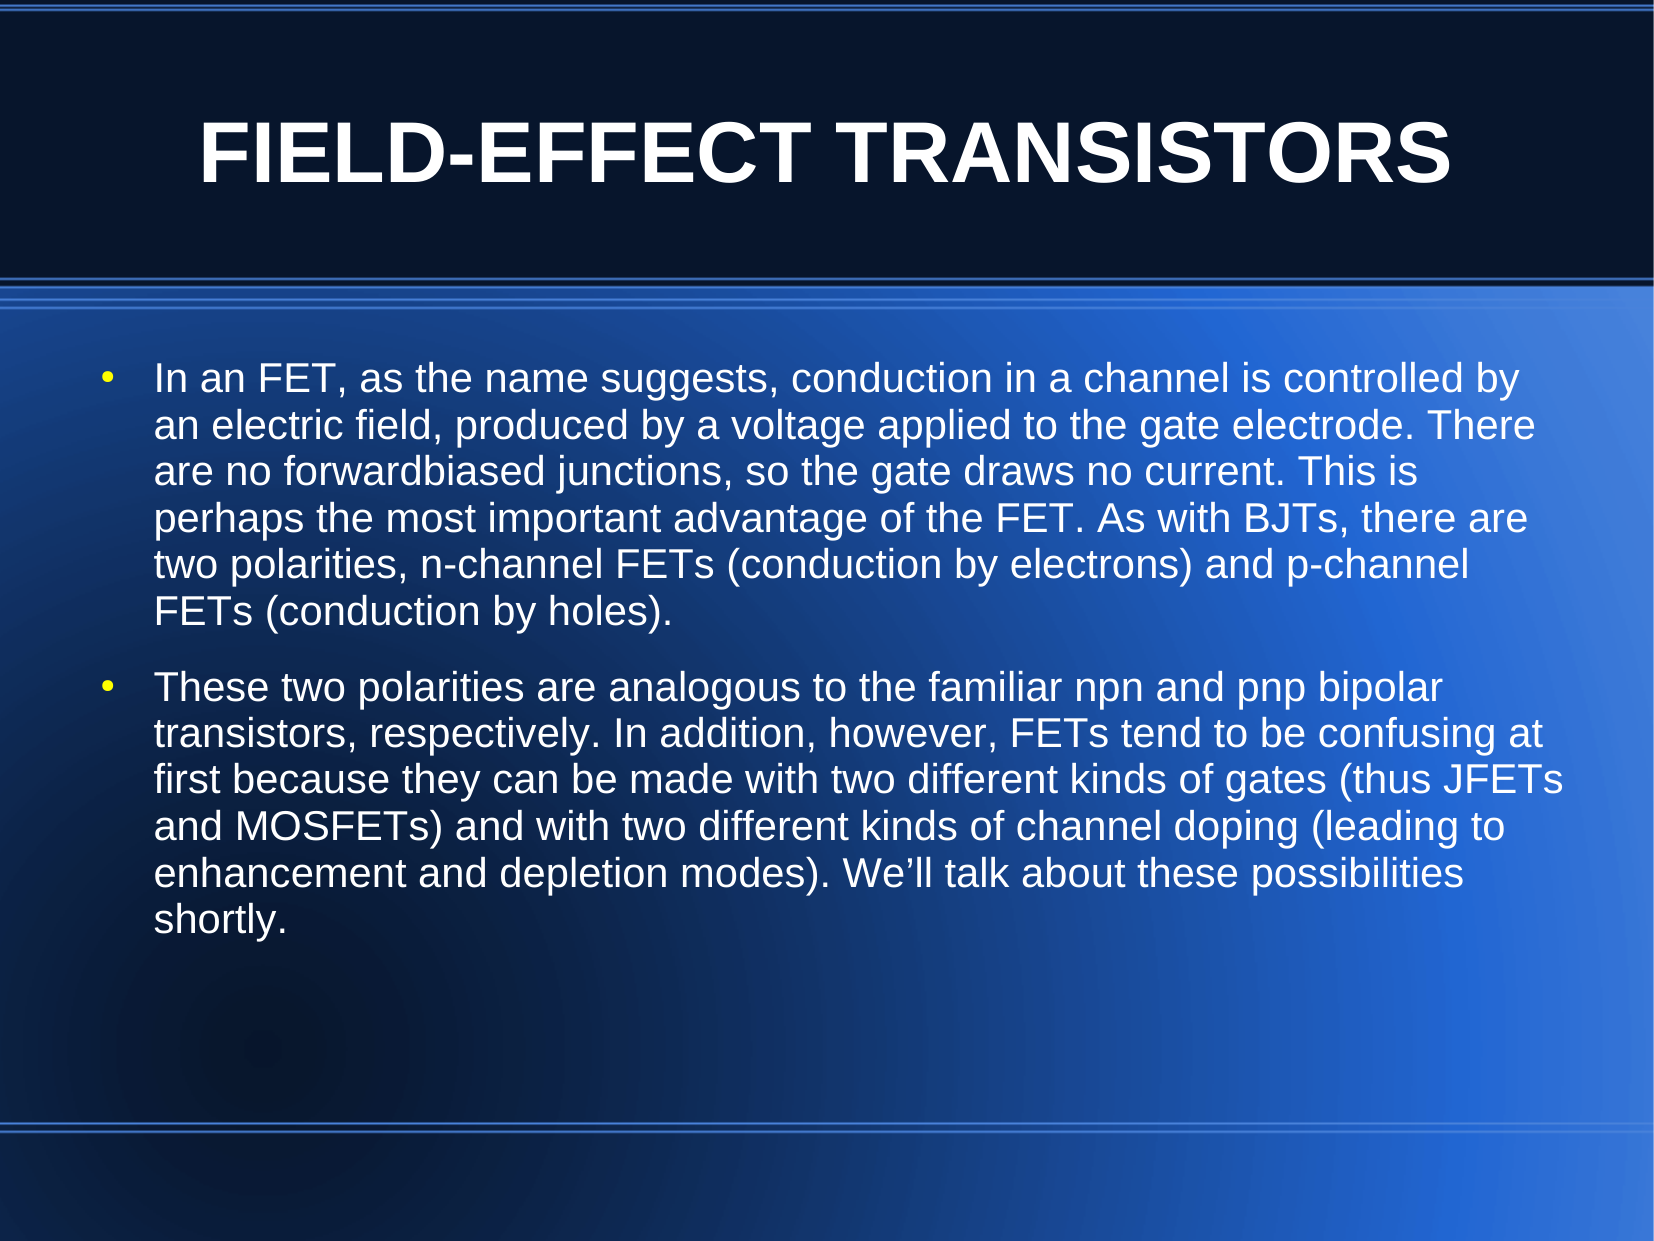

# FIELD-EFFECT TRANSISTORS
In an FET, as the name suggests, conduction in a channel is controlled by an electric field, produced by a voltage applied to the gate electrode. There are no forwardbiased junctions, so the gate draws no current. This is perhaps the most important advantage of the FET. As with BJTs, there are two polarities, n-channel FETs (conduction by electrons) and p-channel FETs (conduction by holes).
These two polarities are analogous to the familiar npn and pnp bipolar transistors, respectively. In addition, however, FETs tend to be confusing at first because they can be made with two different kinds of gates (thus JFETs and MOSFETs) and with two different kinds of channel doping (leading to enhancement and depletion modes). We’ll talk about these possibilities shortly.